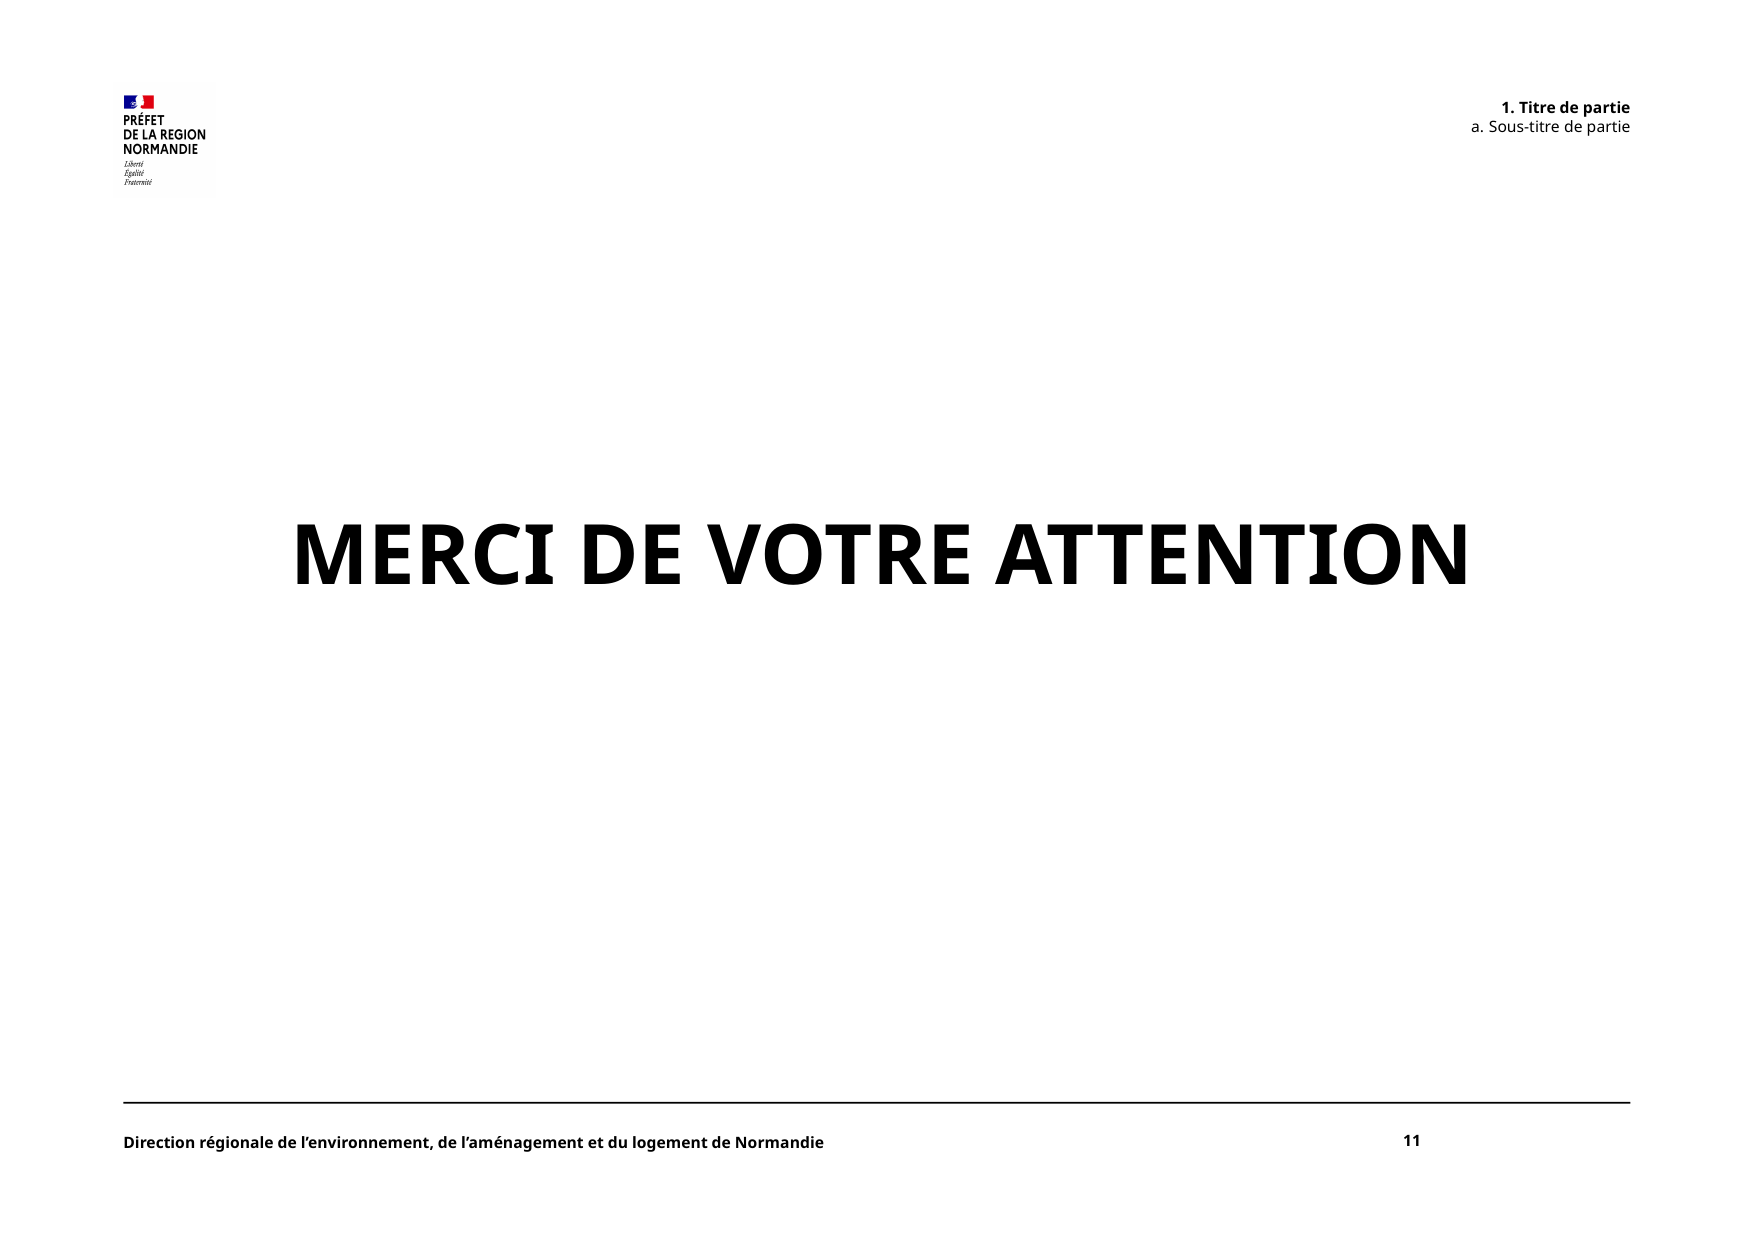

# Titre de partie
Sous-titre de partie
MERCI DE VOTRE ATTENTION
Direction régionale de l’environnement, de l’aménagement et du logement de Normandie